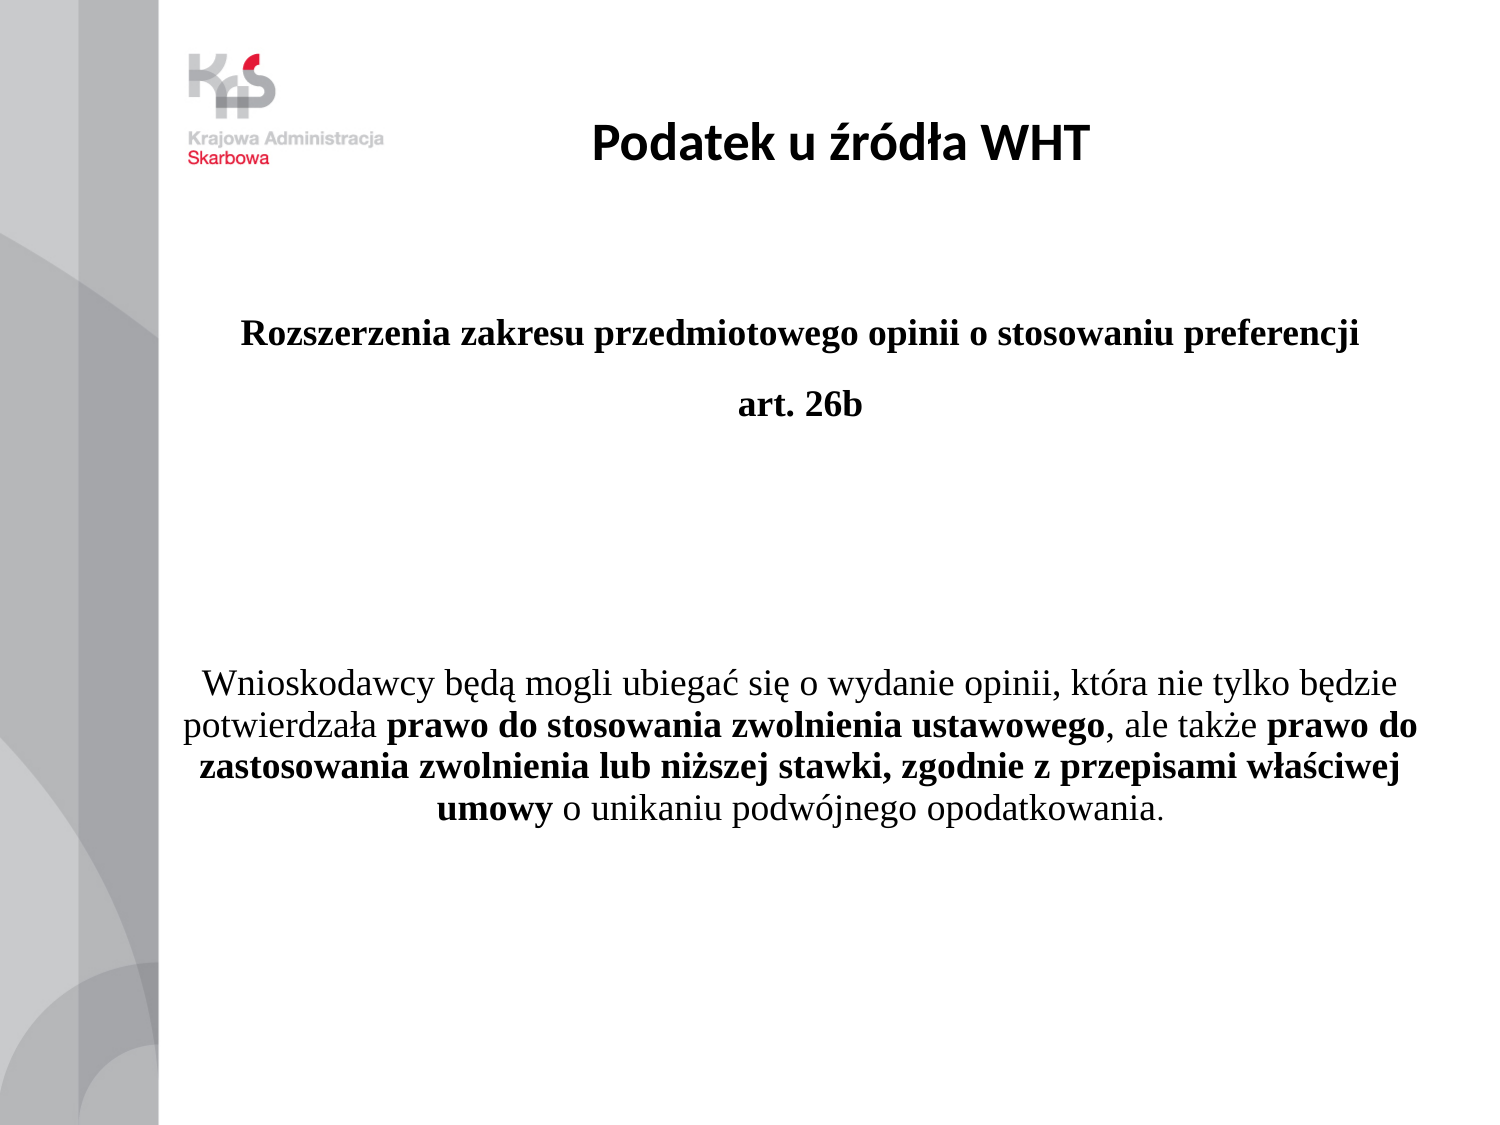

Rozszerzenia zakresu przedmiotowego opinii o stosowaniu preferencji
art. 26b
Wnioskodawcy będą mogli ubiegać się o wydanie opinii, która nie tylko będzie potwierdzała prawo do stosowania zwolnienia ustawowego, ale także prawo do zastosowania zwolnienia lub niższej stawki, zgodnie z przepisami właściwej umowy o unikaniu podwójnego opodatkowania.
# Podatek u źródła WHT